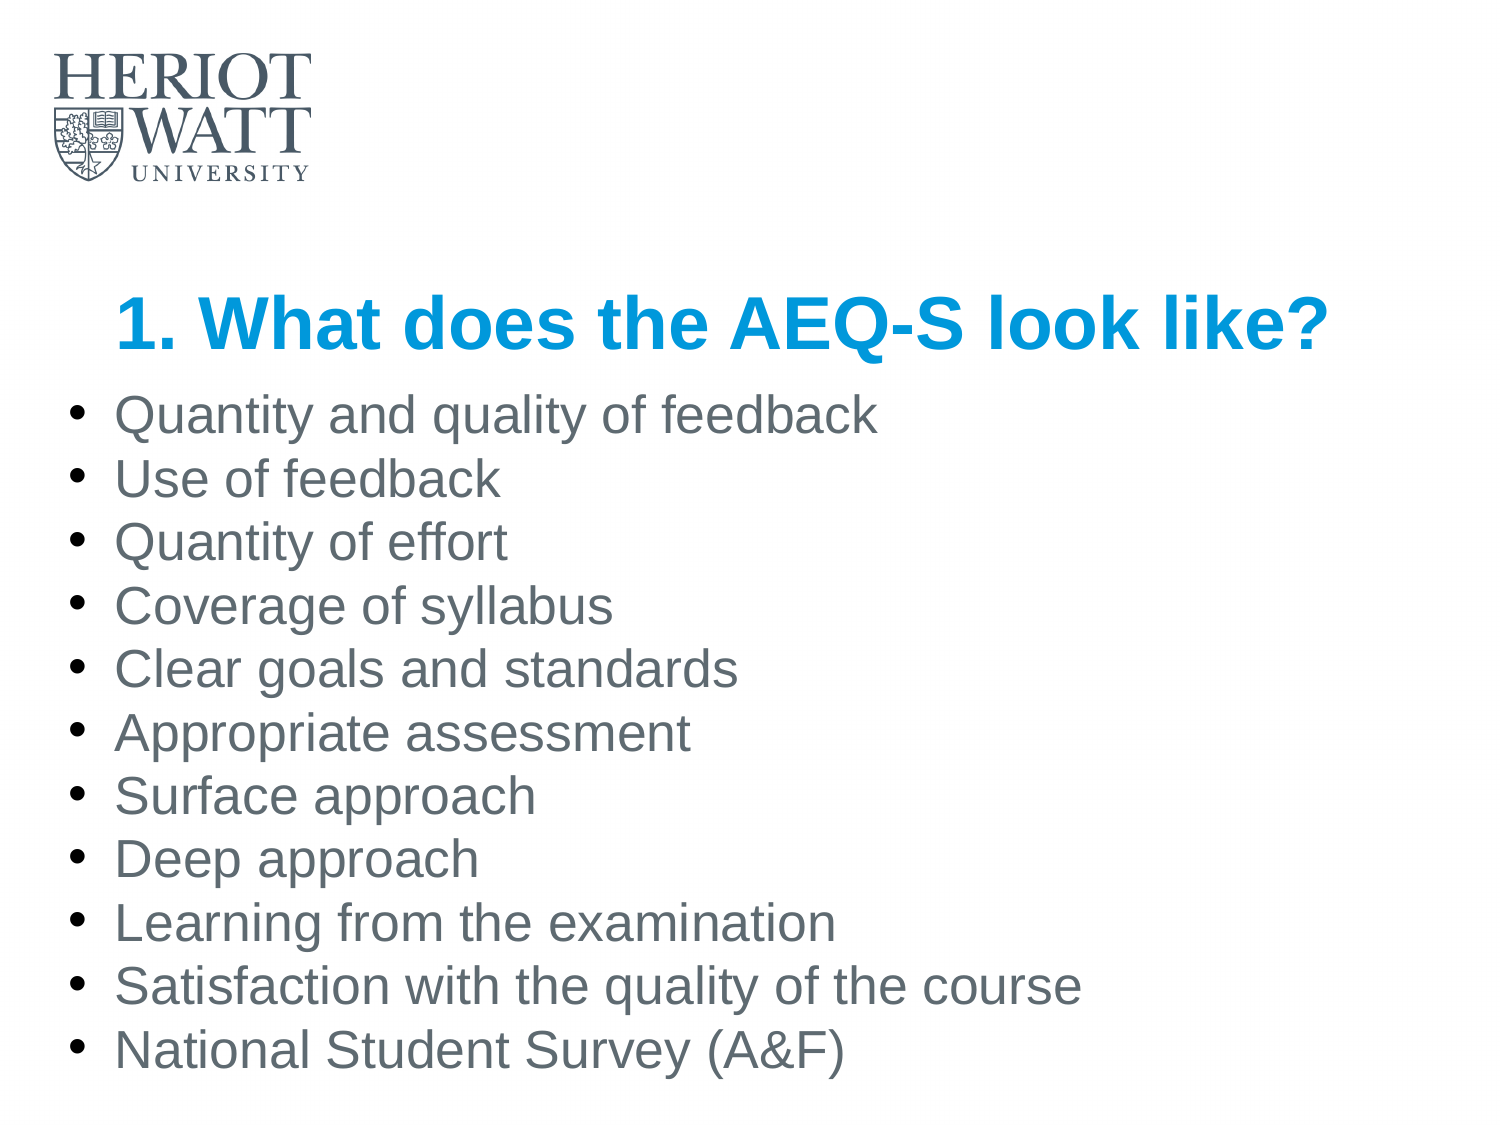

# 1. What does the AEQ-S look like?
Quantity and quality of feedback
Use of feedback
Quantity of effort
Coverage of syllabus
Clear goals and standards
Appropriate assessment
Surface approach
Deep approach
Learning from the examination
Satisfaction with the quality of the course
National Student Survey (A&F)